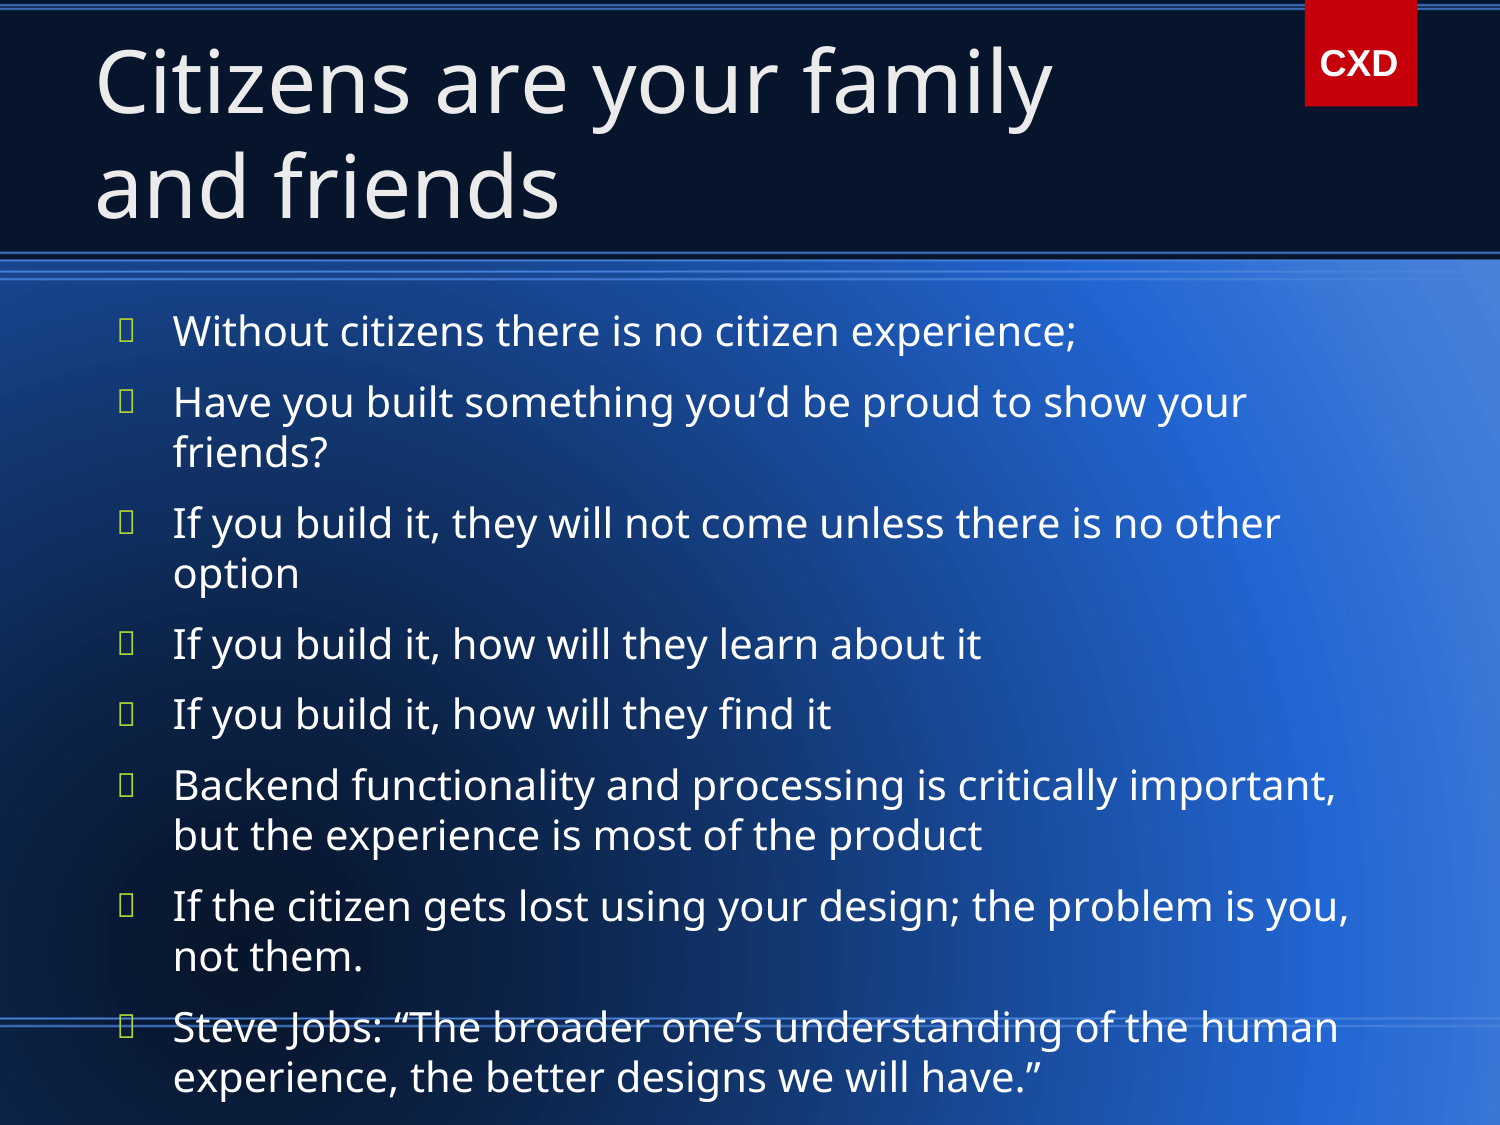

# Citizens are your family and friends
Without citizens there is no citizen experience;
Have you built something you’d be proud to show your friends?
If you build it, they will not come unless there is no other option
If you build it, how will they learn about it
If you build it, how will they find it
Backend functionality and processing is critically important, but the experience is most of the product
If the citizen gets lost using your design; the problem is you, not them.
Steve Jobs: “The broader one’s understanding of the human experience, the better designs we will have.”